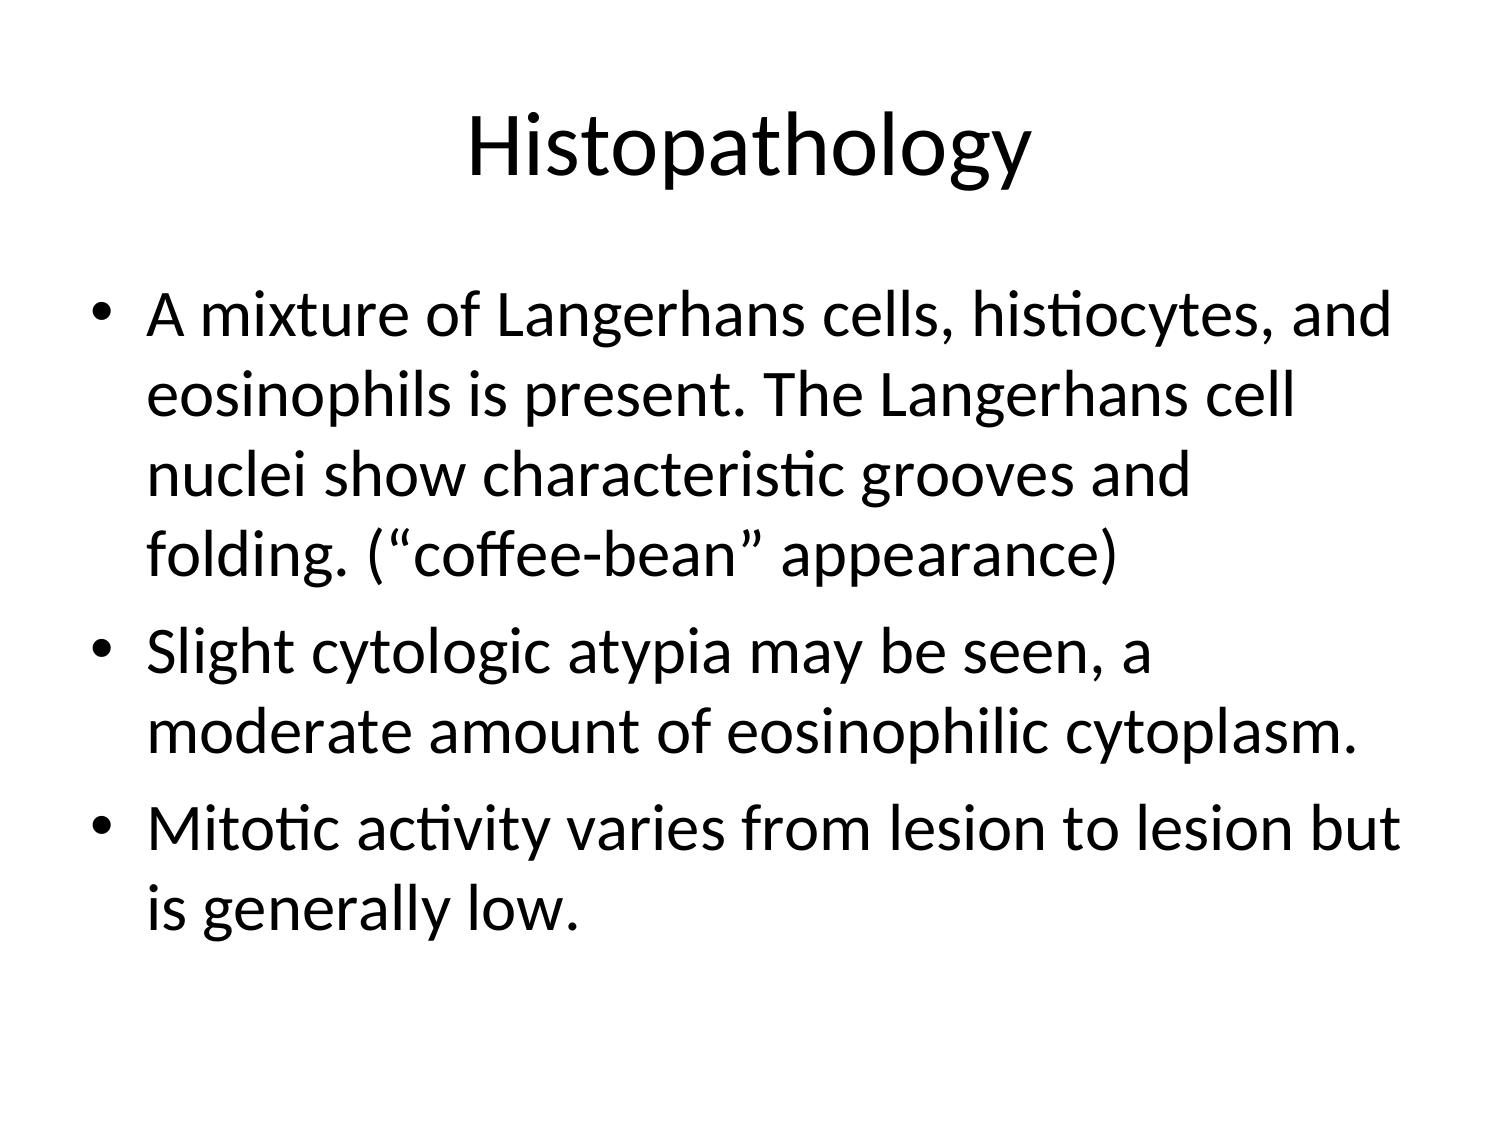

# Histopathology
A mixture of Langerhans cells, histiocytes, and eosinophils is present. The Langerhans cell nuclei show characteristic grooves and folding. (“coffee-bean” appearance)
Slight cytologic atypia may be seen, a moderate amount of eosinophilic cytoplasm.
Mitotic activity varies from lesion to lesion but is generally low.